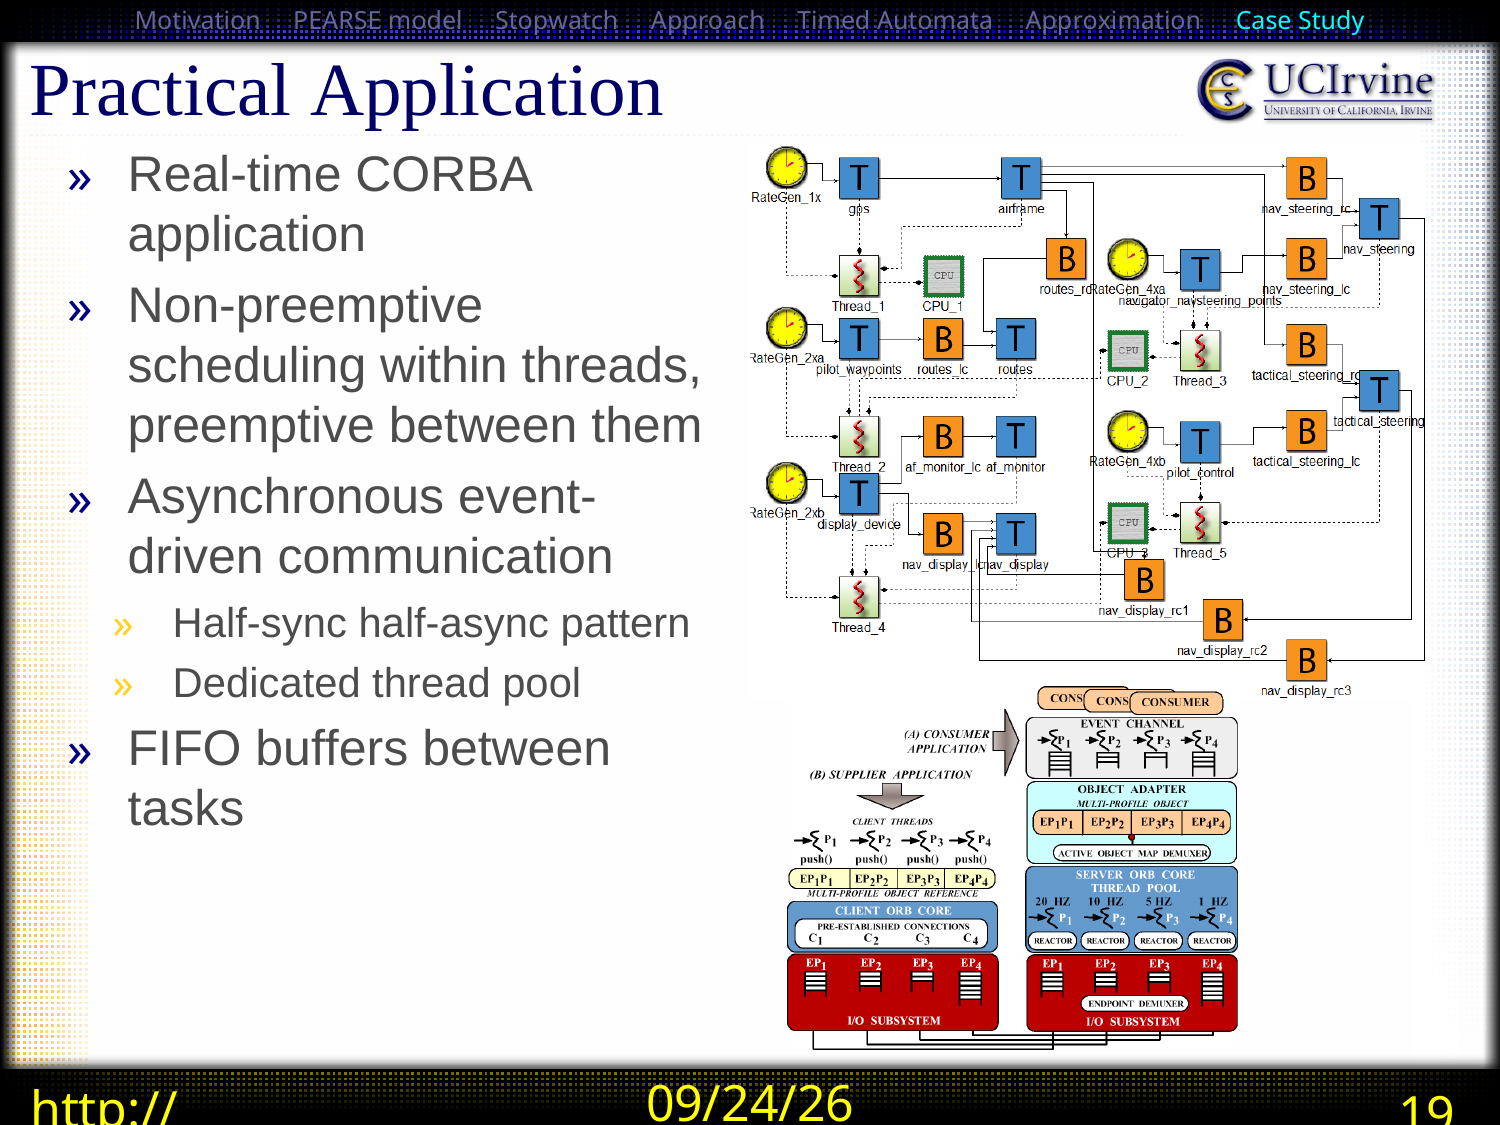

Motivation PEARSE model Stopwatch Approach Timed Automata Approximation Case Study
# Practical Application
Real-time CORBA application
Non-preemptive scheduling within threads, preemptive between them
Asynchronous event-driven communication
Half-sync half-async pattern
Dedicated thread pool
FIFO buffers between tasks
19